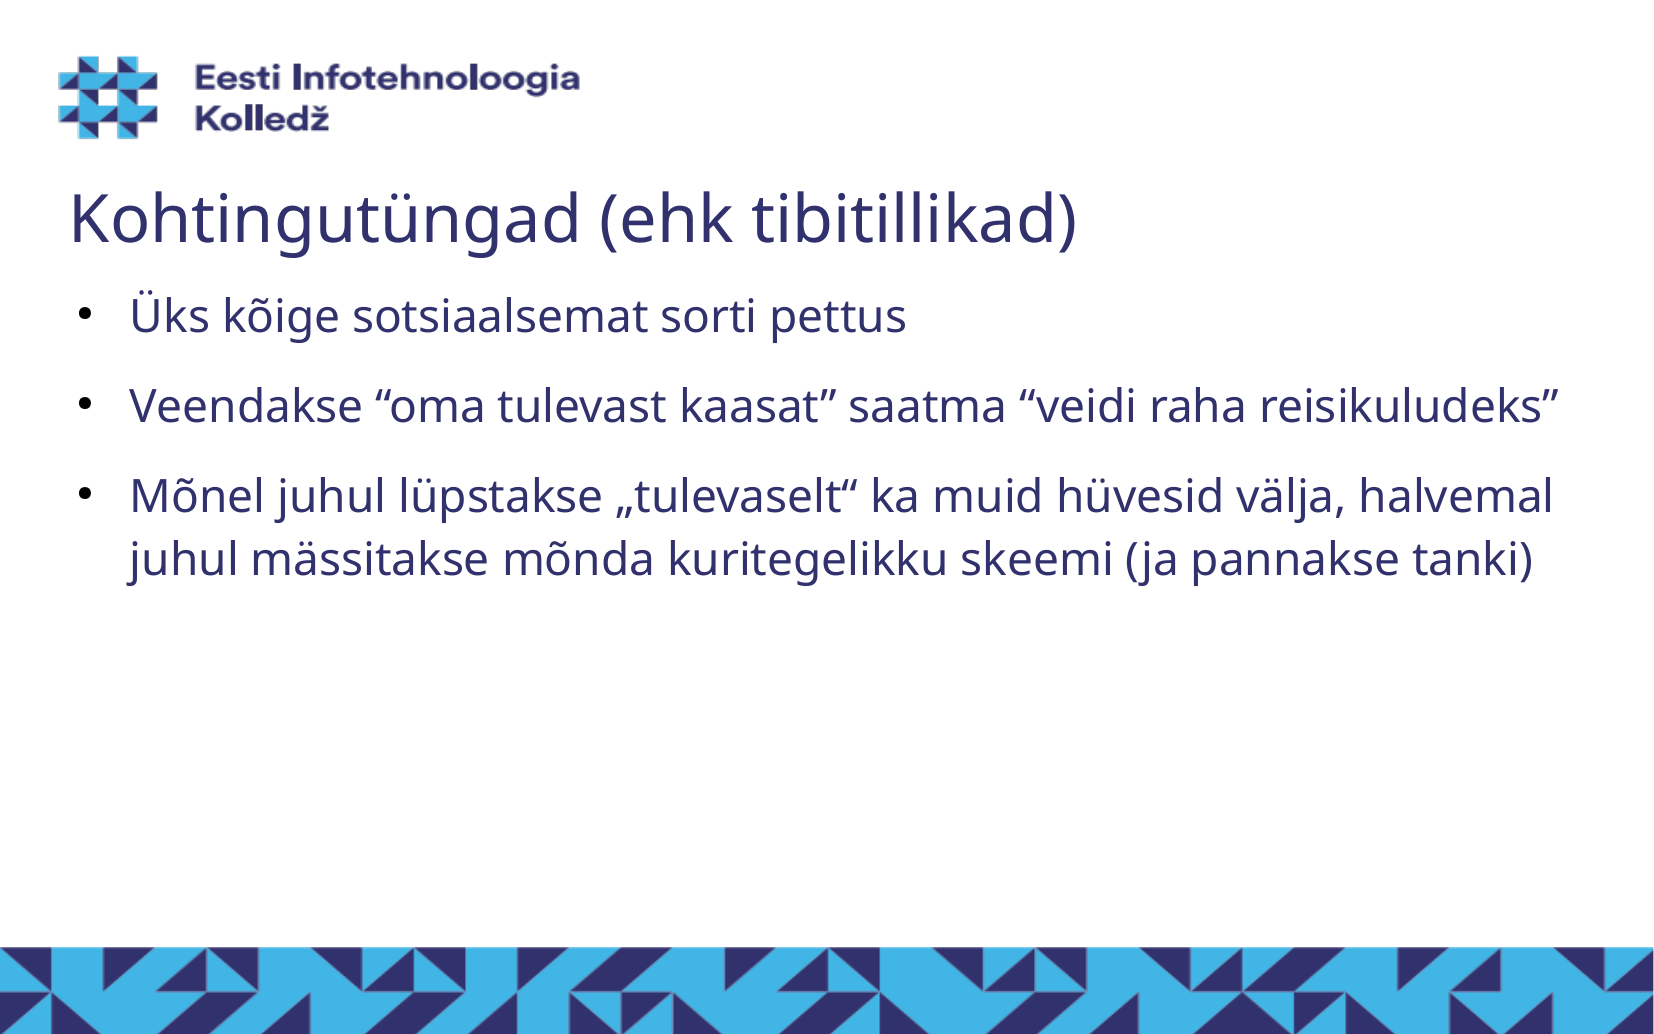

# Kohtingutüngad (ehk tibitillikad)
Üks kõige sotsiaalsemat sorti pettus
Veendakse “oma tulevast kaasat” saatma “veidi raha reisikuludeks”
Mõnel juhul lüpstakse „tulevaselt“ ka muid hüvesid välja, halvemal juhul mässitakse mõnda kuritegelikku skeemi (ja pannakse tanki)